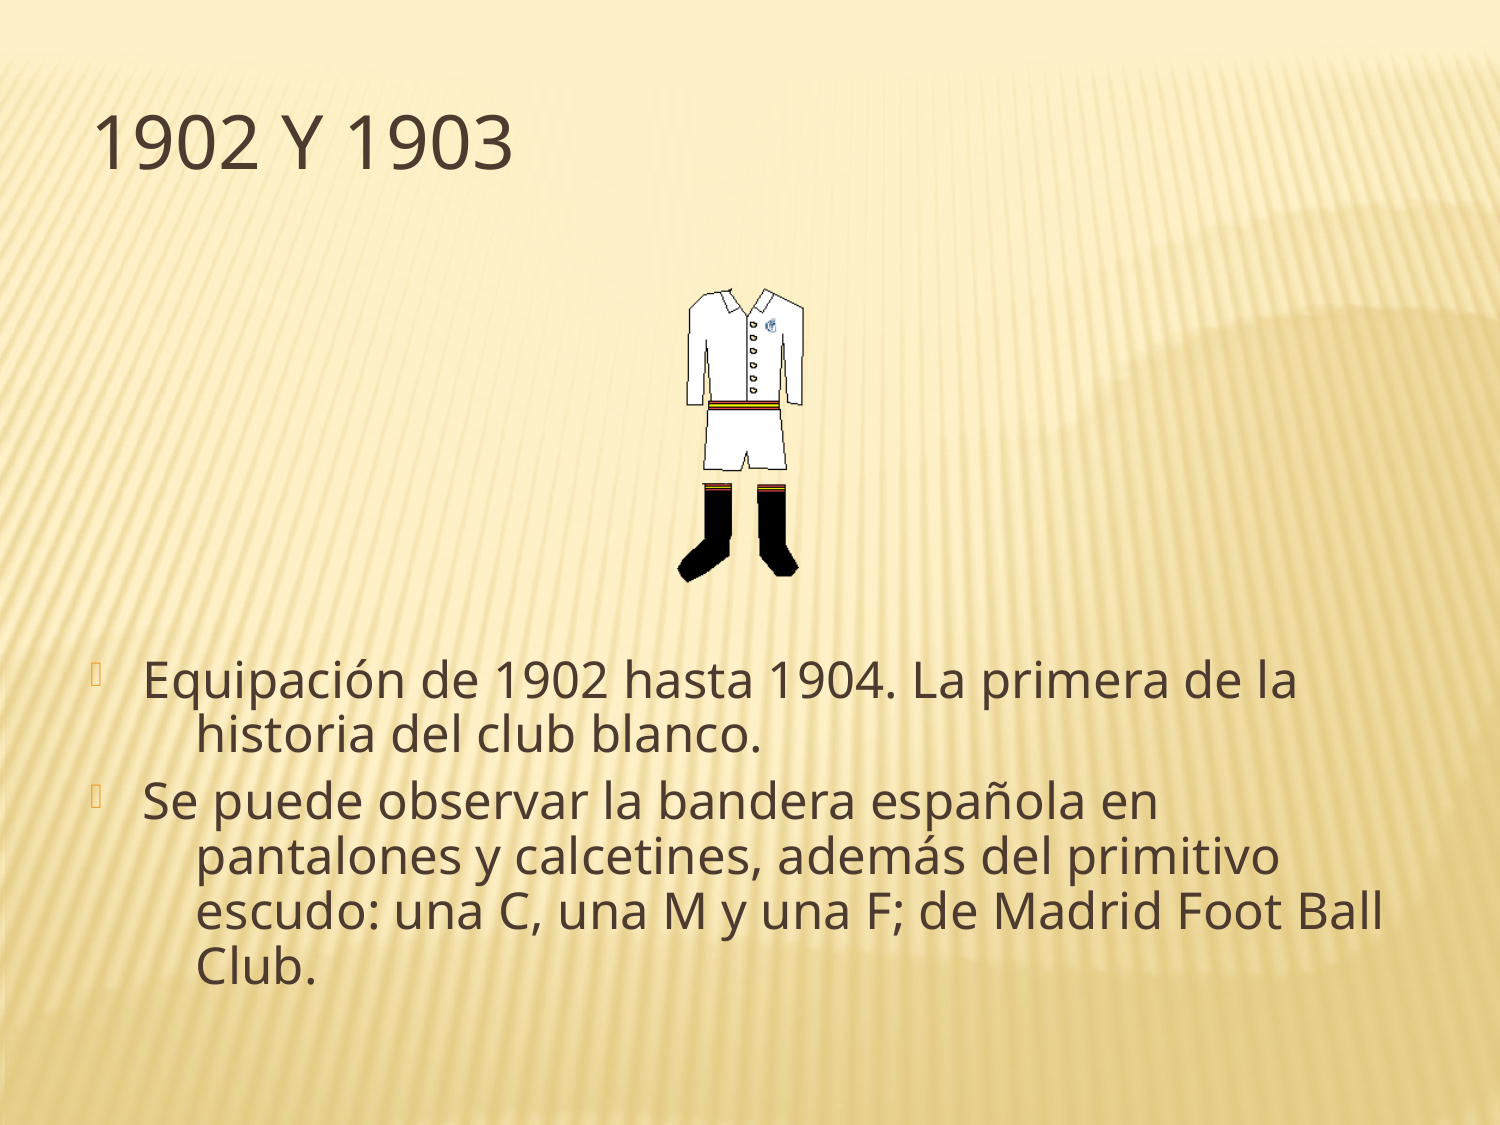

# 1902 y 1903
Equipación de 1902 hasta 1904. La primera de la historia del club blanco.
Se puede observar la bandera española en pantalones y calcetines, además del primitivo escudo: una C, una M y una F; de Madrid Foot Ball Club.